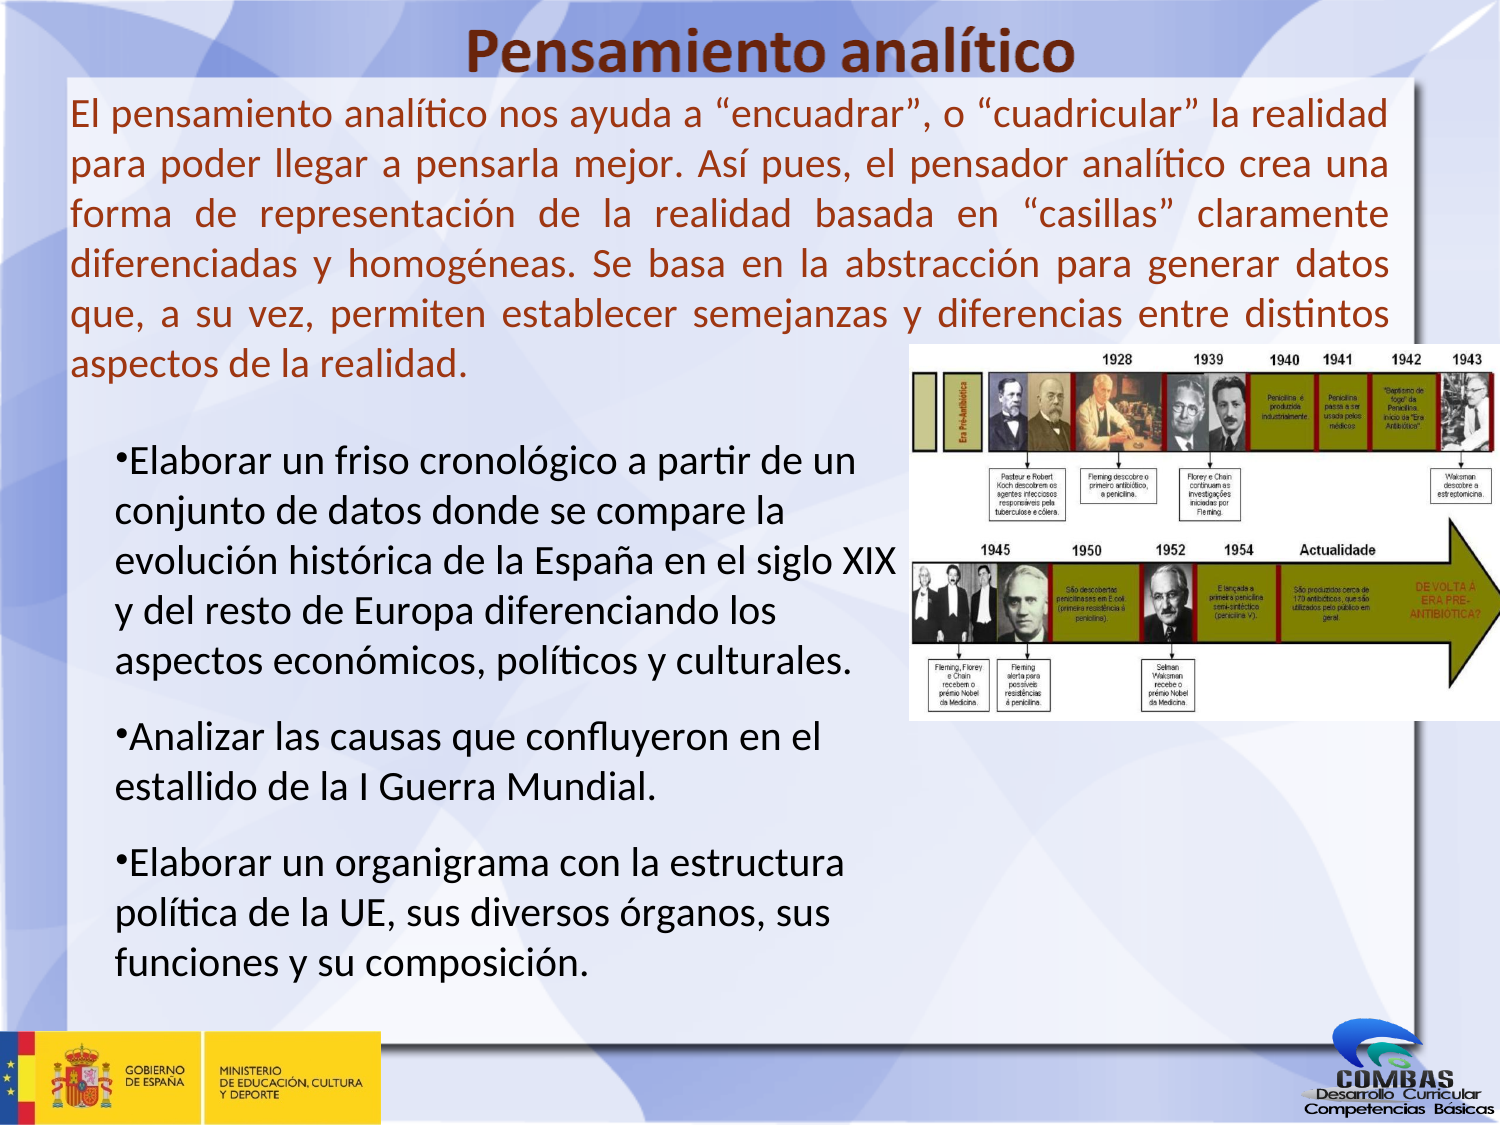

El pensamiento analítico nos ayuda a “encuadrar”, o “cuadricular” la realidad para poder llegar a pensarla mejor. Así pues, el pensador analítico crea una forma de representación de la realidad basada en “casillas” claramente diferenciadas y homogéneas. Se basa en la abstracción para generar datos que, a su vez, permiten establecer semejanzas y diferencias entre distintos aspectos de la realidad.
Elaborar un friso cronológico a partir de un conjunto de datos donde se compare la evolución histórica de la España en el siglo XIX y del resto de Europa diferenciando los aspectos económicos, políticos y culturales.
Analizar las causas que confluyeron en el estallido de la I Guerra Mundial.
Elaborar un organigrama con la estructura política de la UE, sus diversos órganos, sus funciones y su composición.